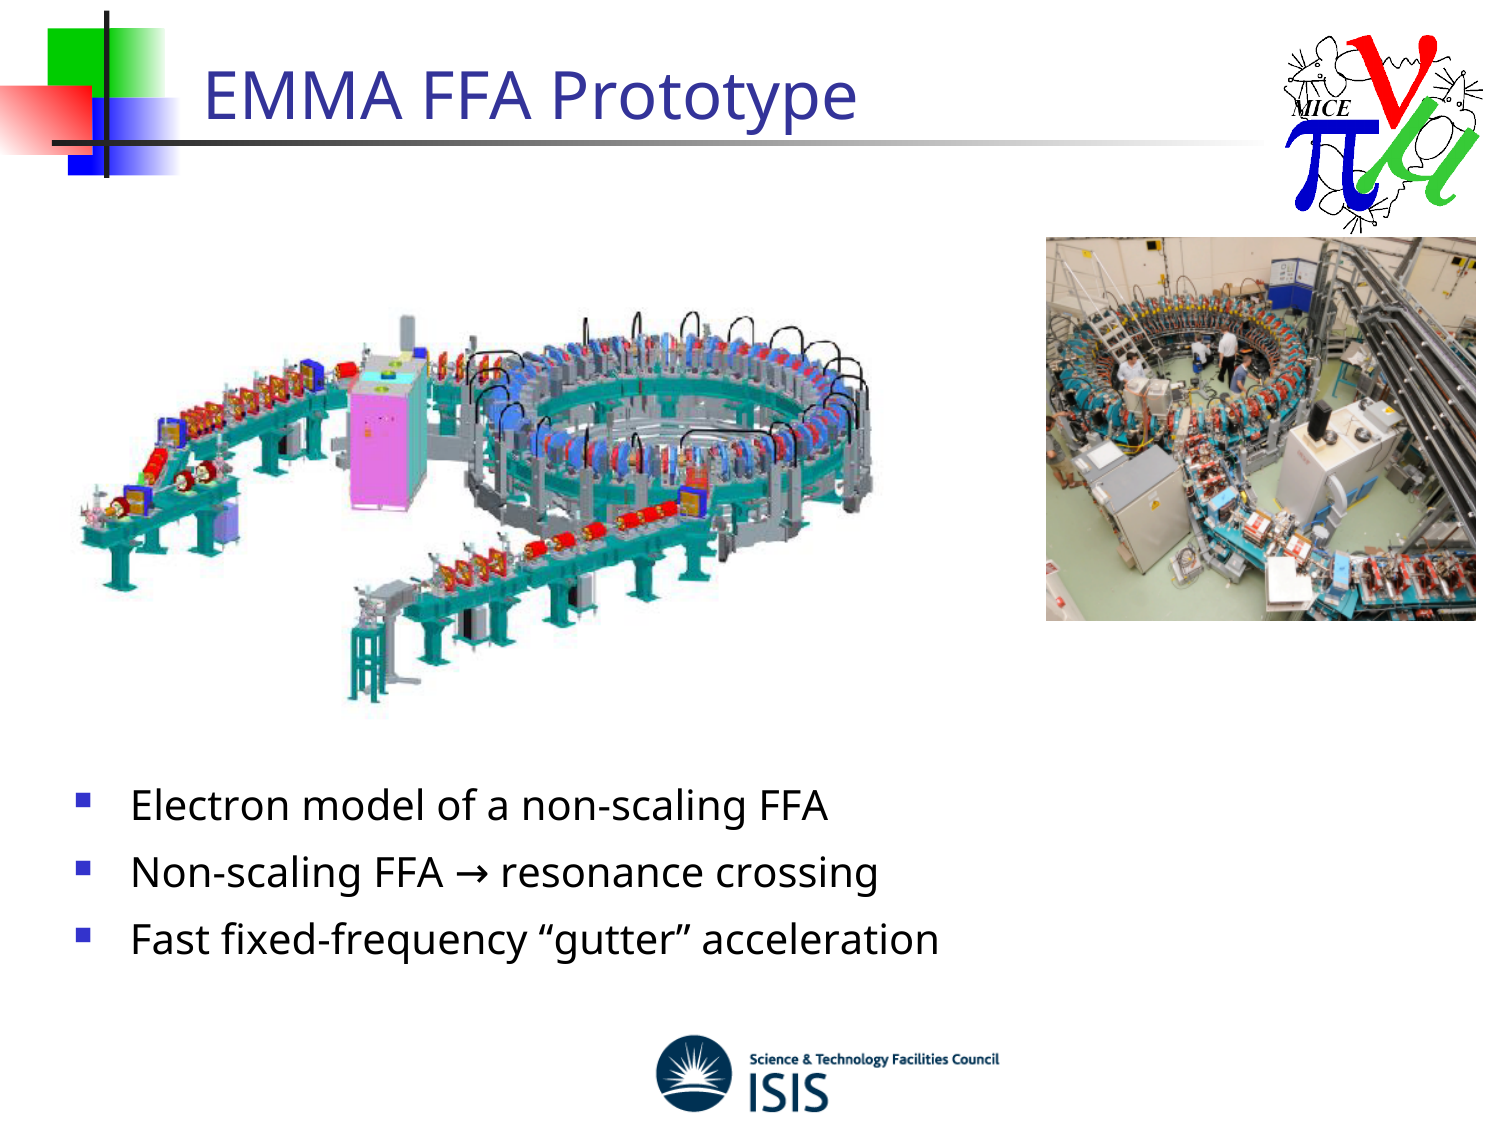

# EMMA FFA Prototype
Electron model of a non-scaling FFA
Non-scaling FFA → resonance crossing
Fast fixed-frequency “gutter” acceleration